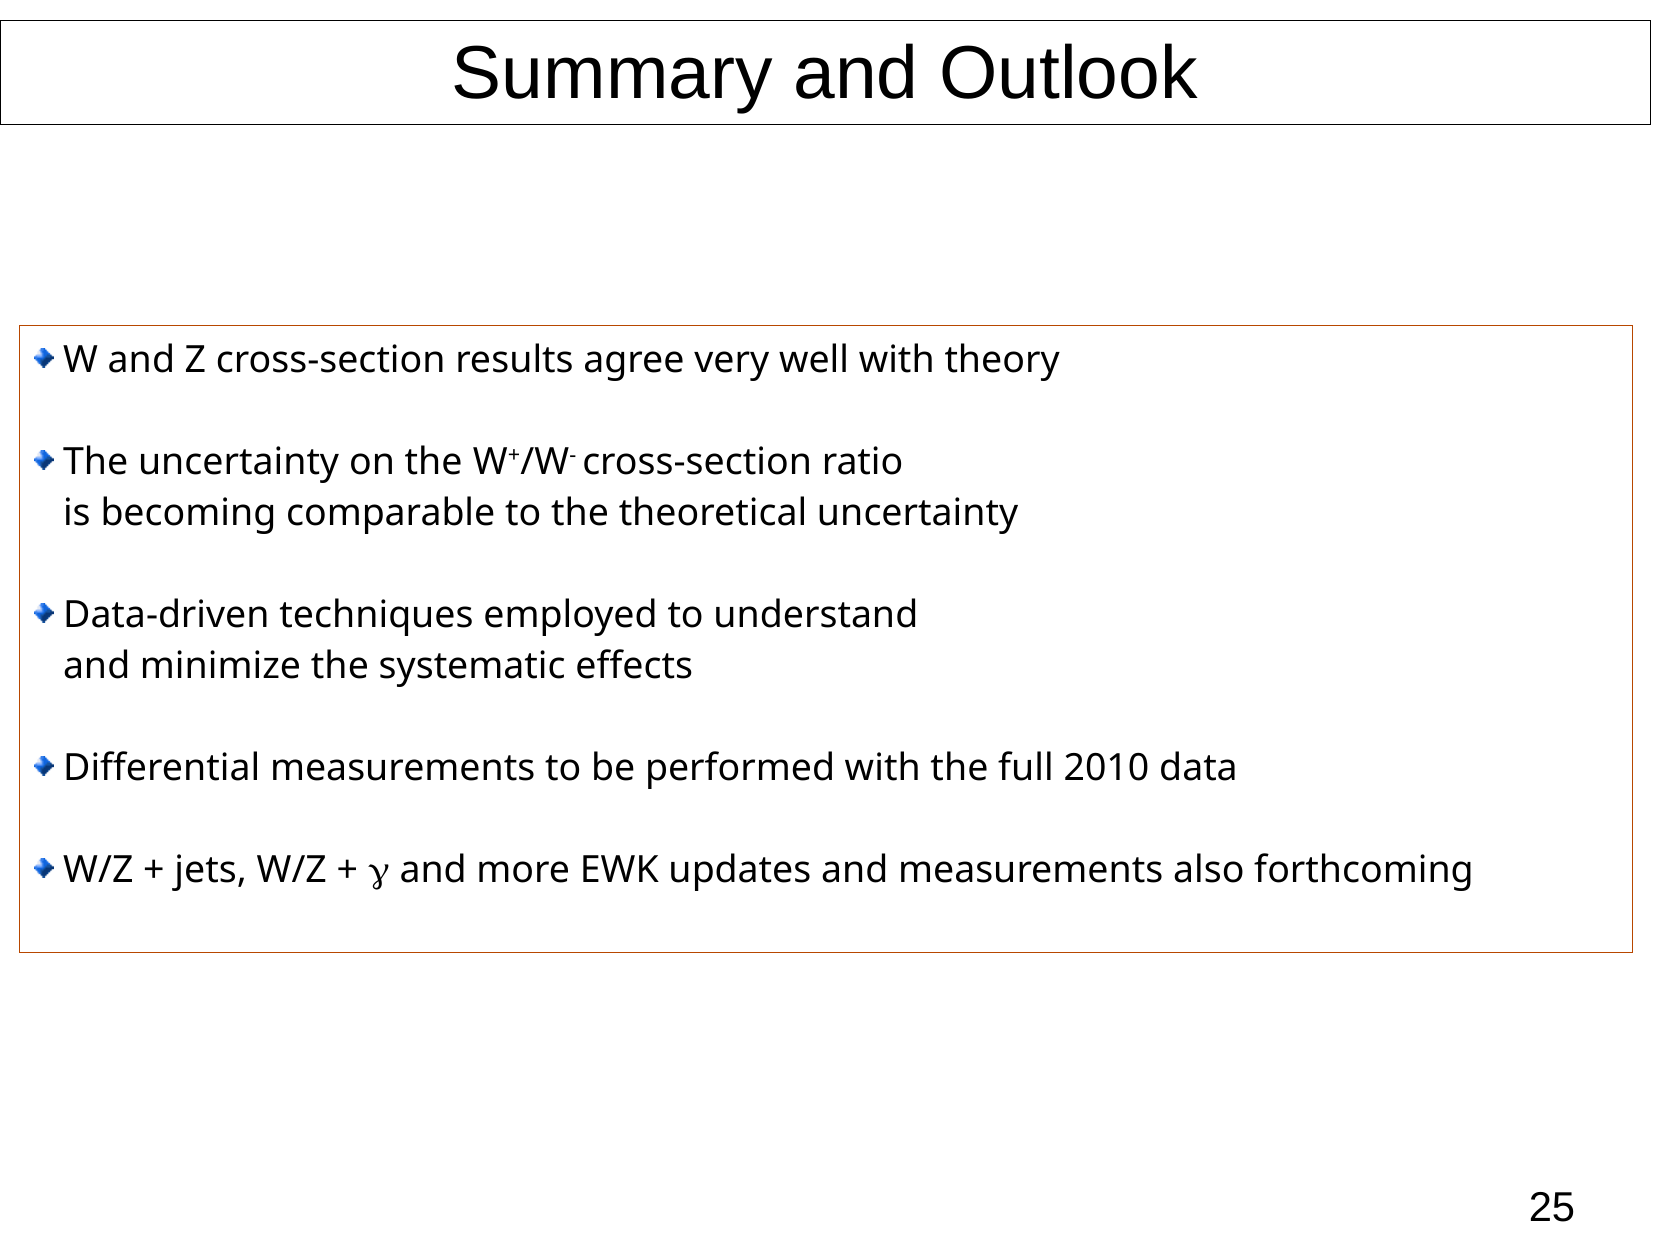

# Summary and Outlook
 W and Z cross-section results agree very well with theory
 The uncertainty on the W+/W- cross-section ratio
 is becoming comparable to the theoretical uncertainty
 Data-driven techniques employed to understand
 and minimize the systematic effects
 Differential measurements to be performed with the full 2010 data
 W/Z + jets, W/Z +  and more EWK updates and measurements also forthcoming
Samples to be used for ICHEP (probably)
/Mu/Run2010A-Jun14thReReco_v1/RECO
/MinimumBias/Commissioning10-Jun14thReReco_v1/RECO
/Mu/Run2010A-PromptReco-vx/RECO (v =2,4; "2" and "4" are CMSSW_3_6_1_X )
Requiring two global muons
with the Pt >20 GeV, |eta| < 2.1 and isolation cut (trkIso<3.0), and
60<M<120 GeV. HLT_Mu9 is also applied.
From tag and probe :
iso efficiency: 0.9875 +/- 0.0006
eff StandAlone (after Isocut) : 0.9869+/-0.0007
eff Tracker (after Isocut) : 0.9992+/-0.0002
the combined efficiency (from both muons) : eff = (eff_sta * eff_trk * eff_iso)^2
Samples to be used for ICHEP (probably)
/Mu/Run2010A-Jun14thReReco_v1/RECO
/MinimumBias/Commissioning10-Jun14thReReco_v1/RECO
/Mu/Run2010A-PromptReco-vx/RECO (v =2,4; "2" and "4" are CMSSW_3_6_1_X )
Requiring two global muons
with the Pt >20 GeV, |eta| < 2.1 and isolation cut (trkIso<3.0), and
60<M<120 GeV. HLT_Mu9 is also applied.
From tag and probe :
iso efficiency: 0.9875 +/- 0.0006
eff StandAlone (after Isocut) : 0.9869+/-0.0007
eff Tracker (after Isocut) : 0.9992+/-0.0002
the combined efficiency (from both muons) : eff = (eff_sta * eff_trk * eff_iso)^2
 Muon ID efficiencies are high
 The numbers are not statistically different from the ones based on inclusive muons (as it was shown by Michele many times)
 MC efficiencies match data well (with this statistics)
 There are no apparent surprises
 There are no hints that something is wrong in the muon ID efficiencies (remember the apparent deficit in Z to muons though W seems to be OK)
 There is a |P|-feature about the isolation (if I did not mess up)
 (nothing about the trigger for now but see Slava's message:
)
 Muon ID efficiencies are high
 The numbers are not statistically different from the ones based on inclusive muons (as it was shown by Michele many times)
 MC efficiencies match data well (with this statistics)
 There are no apparent surprises
 There are no hints that something is wrong in the muon ID efficiencies (remember the apparent deficit in Z to muons though W seems to be OK)
 There is a |P|-feature about the isolation (if I did not mess up)
 (nothing about the trigger for now but see Slava's message:
)